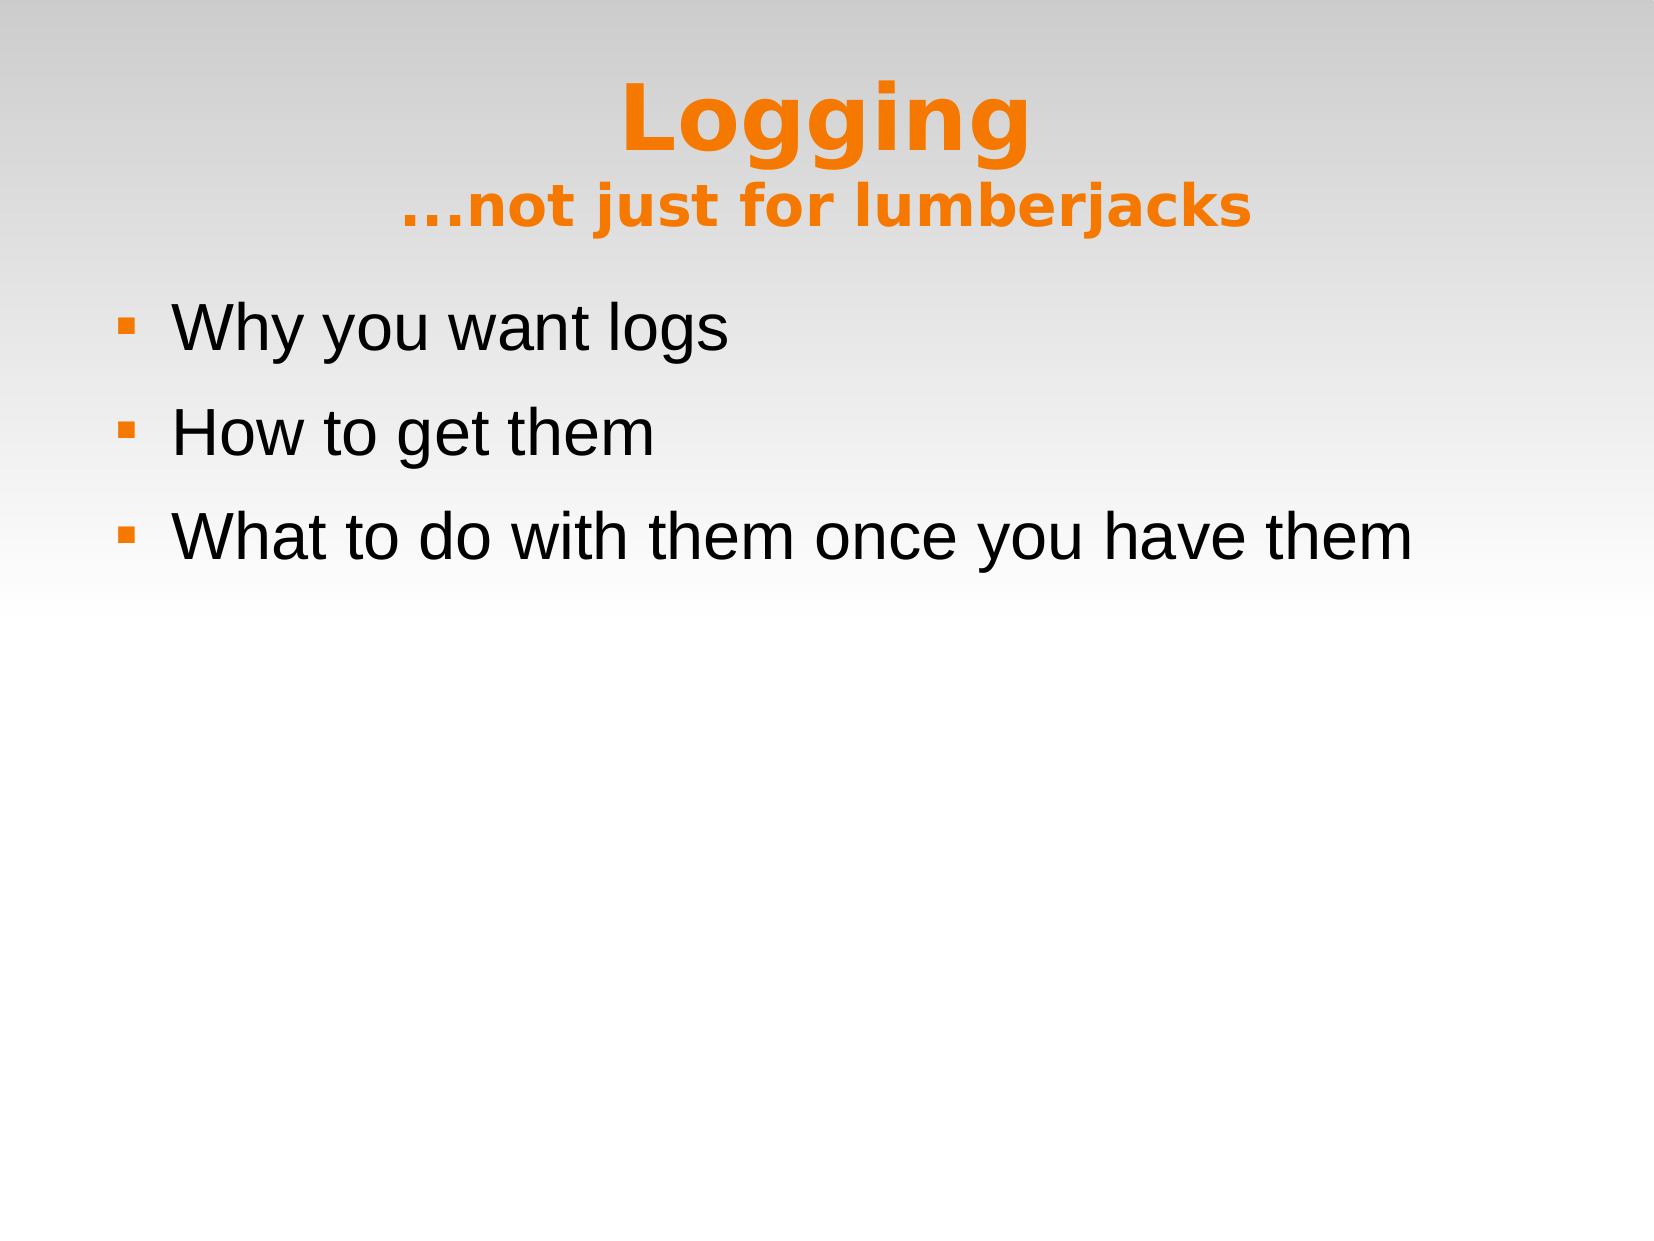

# Logging ...not just for lumberjacks
Why you want logs
How to get them
What to do with them once you have them